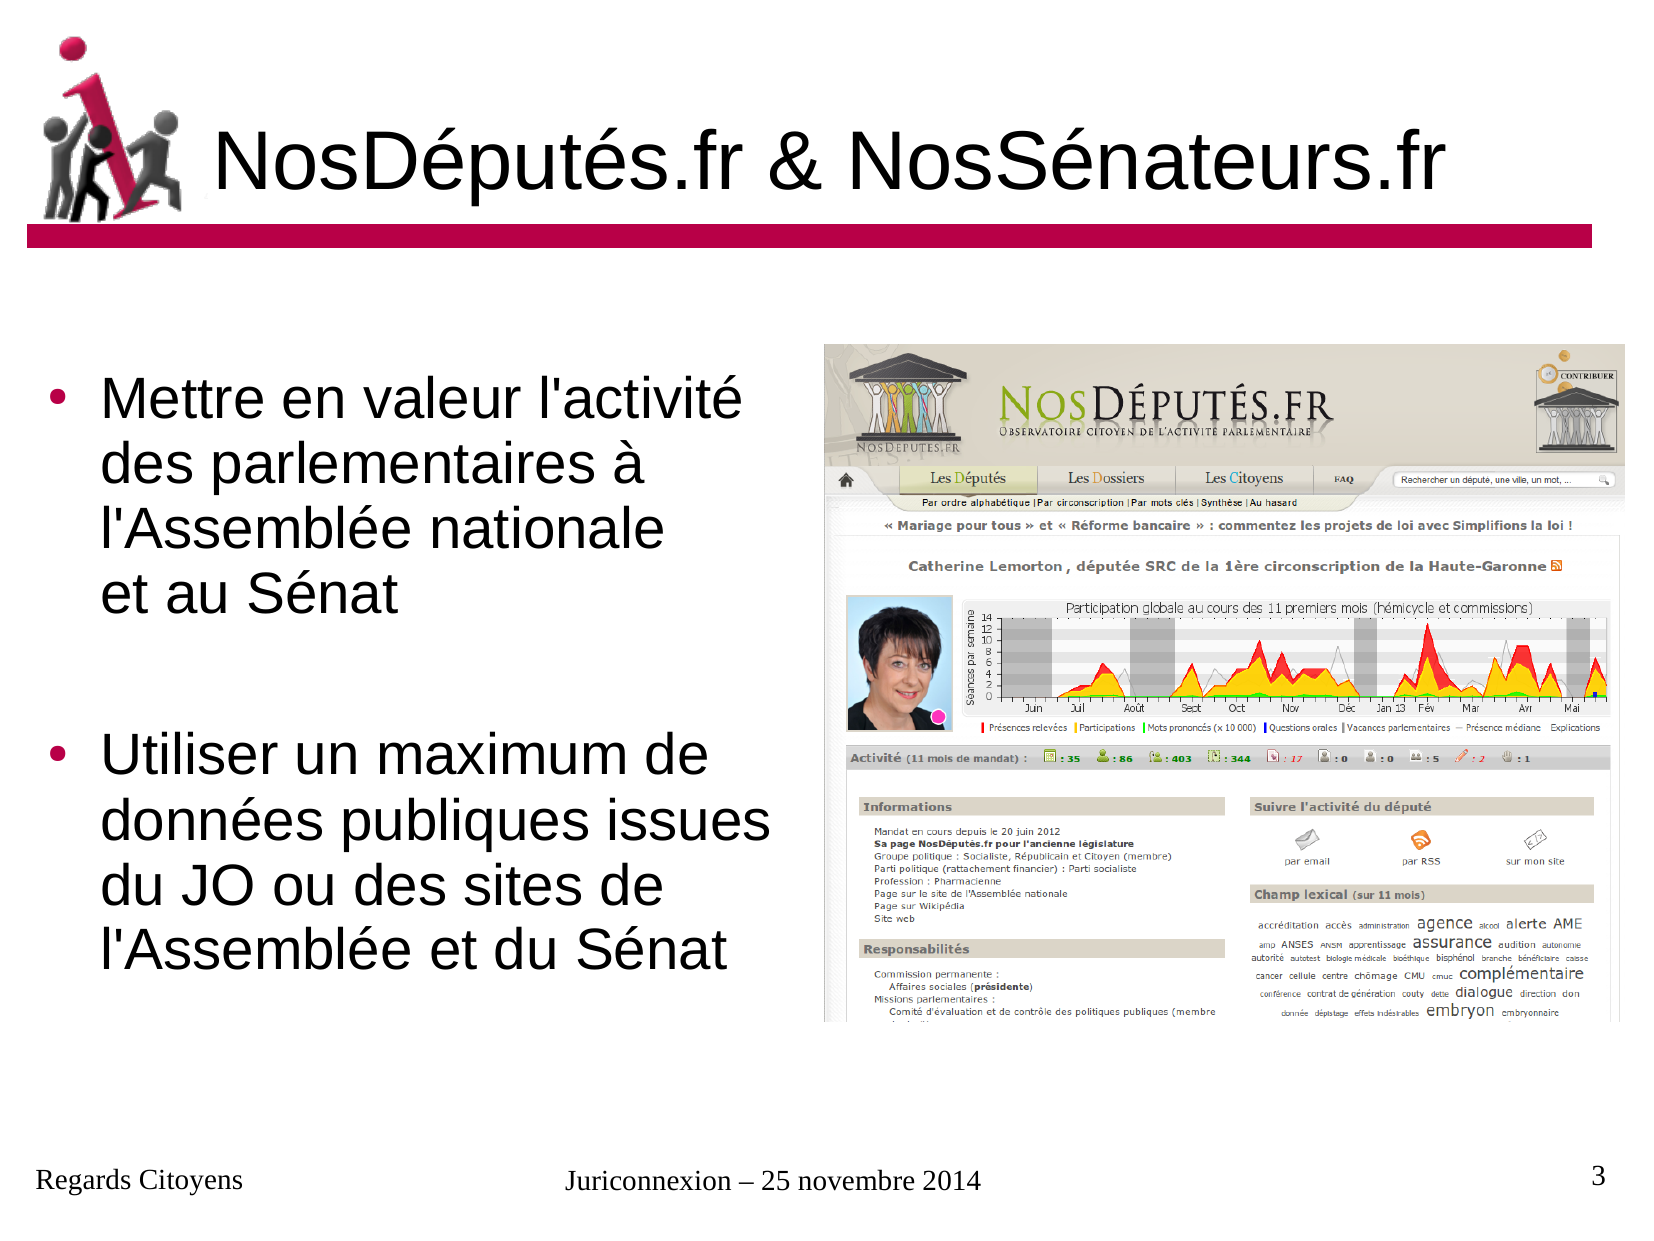

# NosDéputés.fr & NosSénateurs.fr
Mettre en valeur l'activité des parlementaires à l'Assemblée nationale
et au Sénat
Utiliser un maximum de données publiques issues du JO ou des sites de l'Assemblée et du Sénat
3